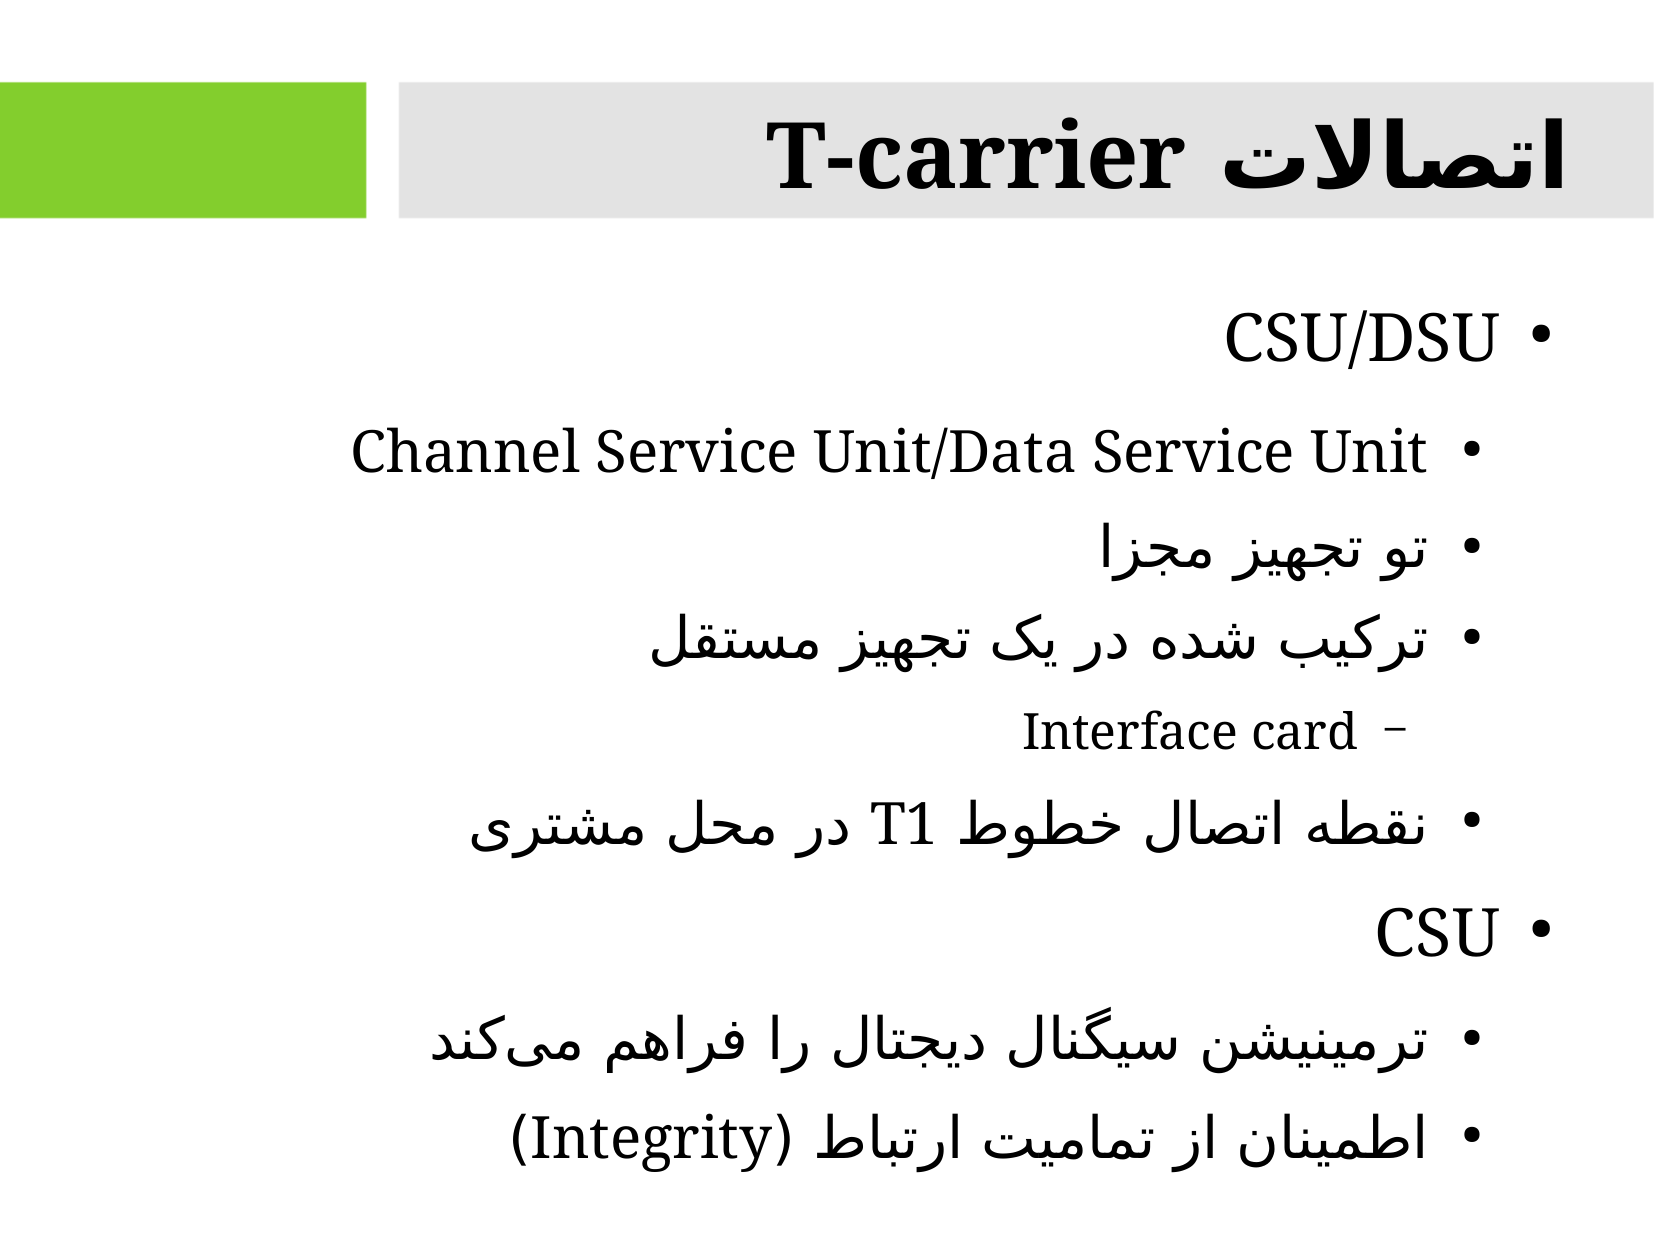

# اتصالات T-carrier
CSU/DSU
Channel Service Unit/Data Service Unit
تو تجهیز مجزا
ترکیب شده در یک تجهیز مستقل
Interface card
نقطه اتصال خطوط T1 در محل مشتری
CSU
ترمینیشن سیگنال دیجتال را فراهم می‌کند
اطمینان از تمامیت ارتباط (Integrity)